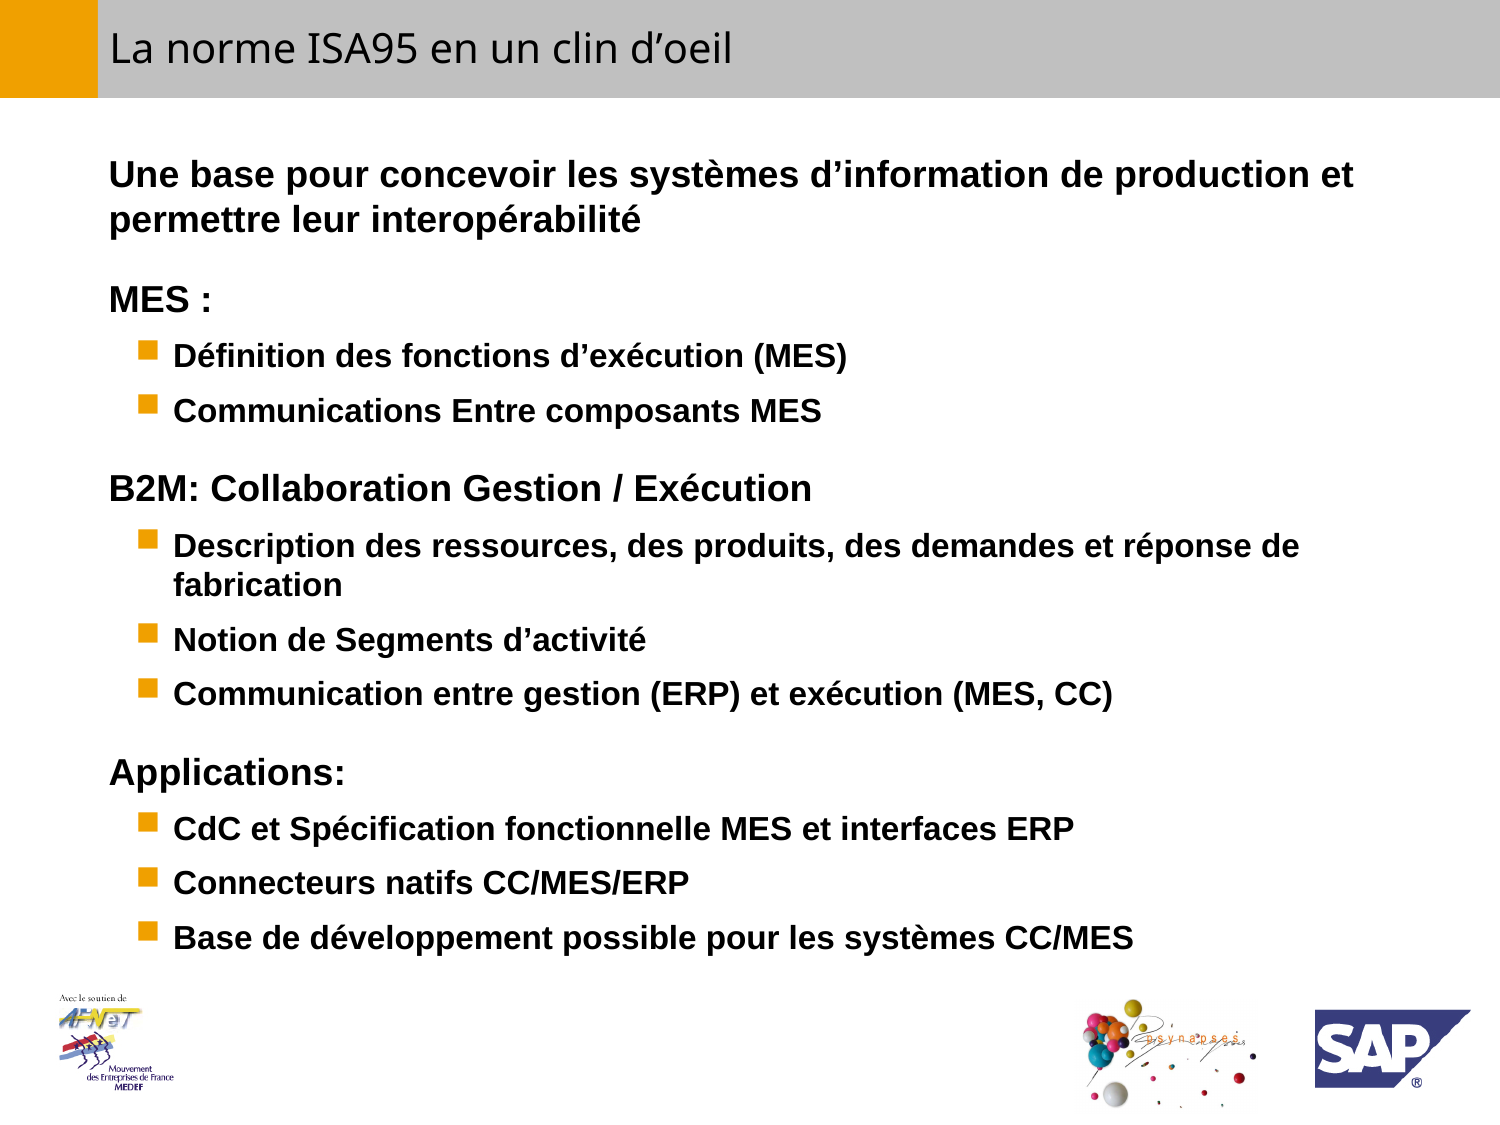

# La norme ISA95 en un clin d’oeil
Une base pour concevoir les systèmes d’information de production et permettre leur interopérabilité
MES :
Définition des fonctions d’exécution (MES)
Communications Entre composants MES
B2M: Collaboration Gestion / Exécution
Description des ressources, des produits, des demandes et réponse de fabrication
Notion de Segments d’activité
Communication entre gestion (ERP) et exécution (MES, CC)
Applications:
CdC et Spécification fonctionnelle MES et interfaces ERP
Connecteurs natifs CC/MES/ERP
Base de développement possible pour les systèmes CC/MES